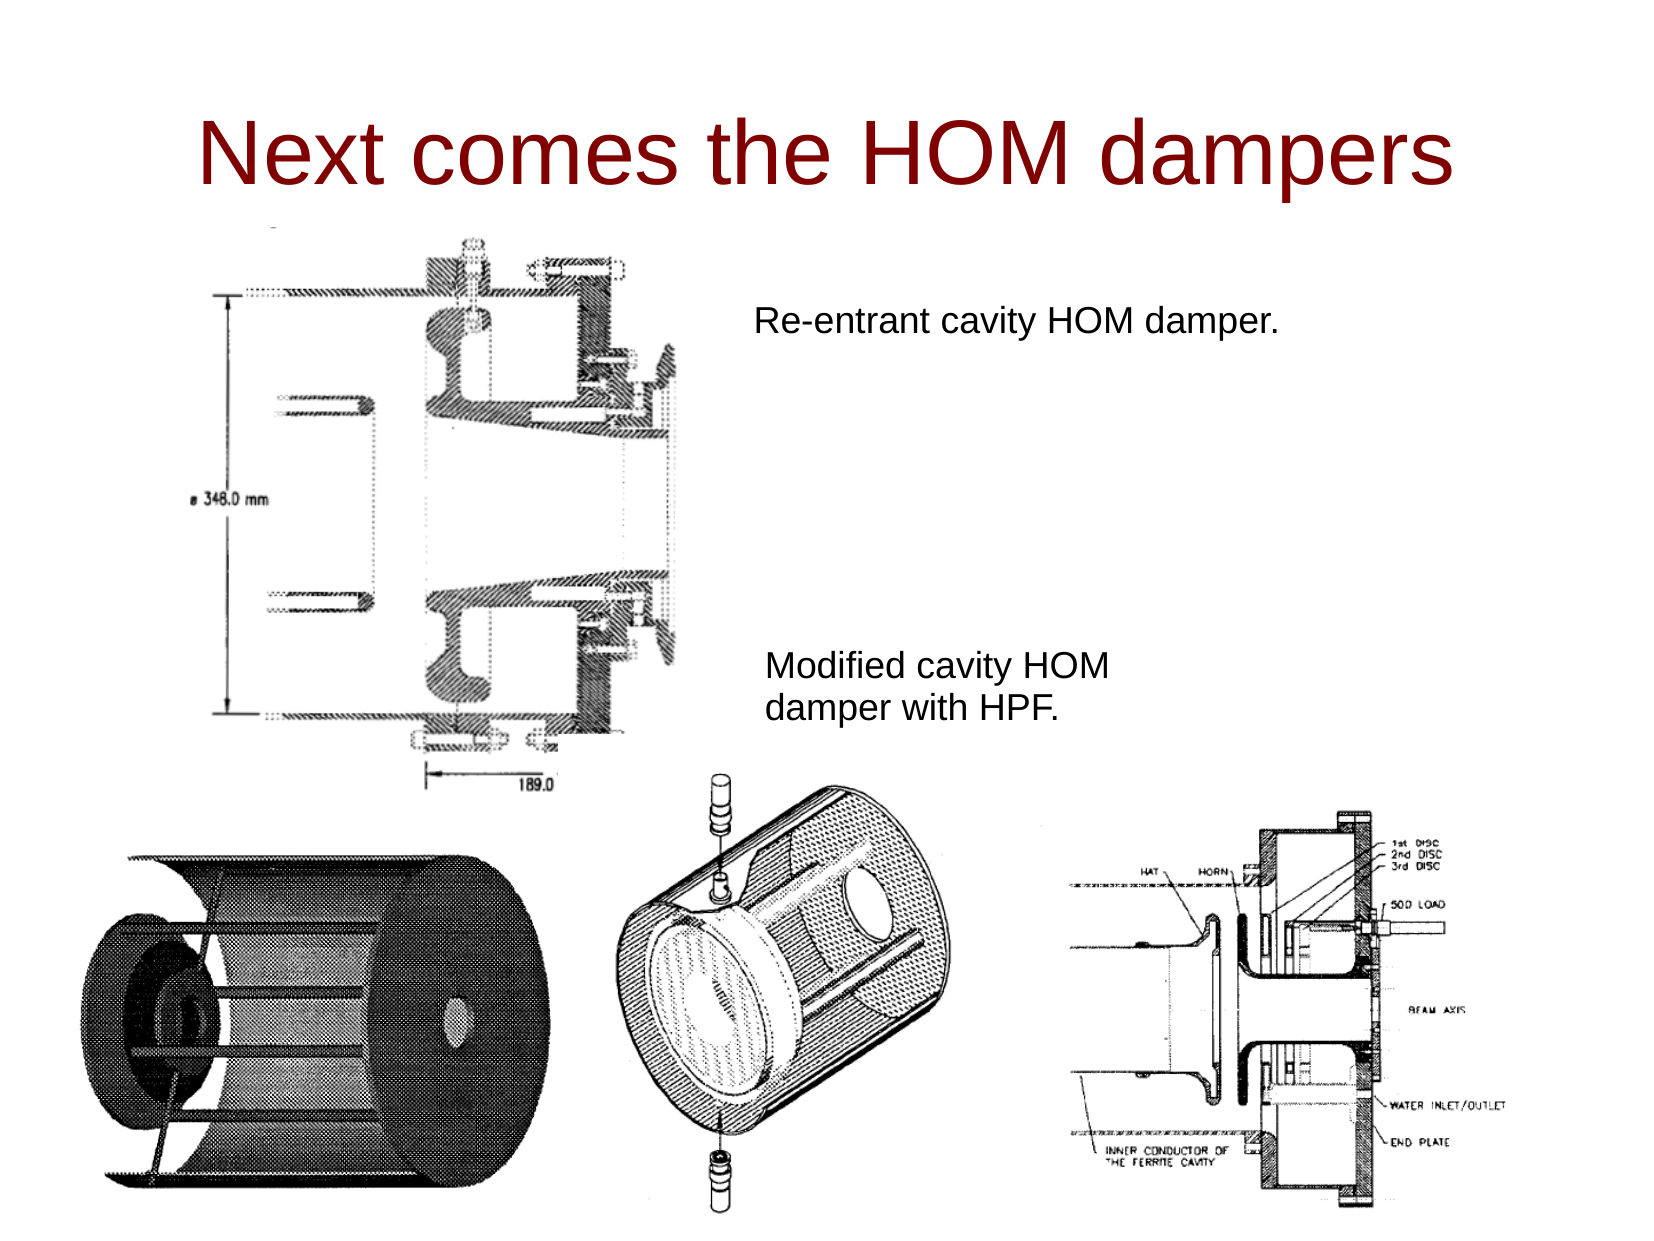

# Next comes the HOM dampers
Re-entrant cavity HOM damper.
Modified cavity HOM damper with HPF.